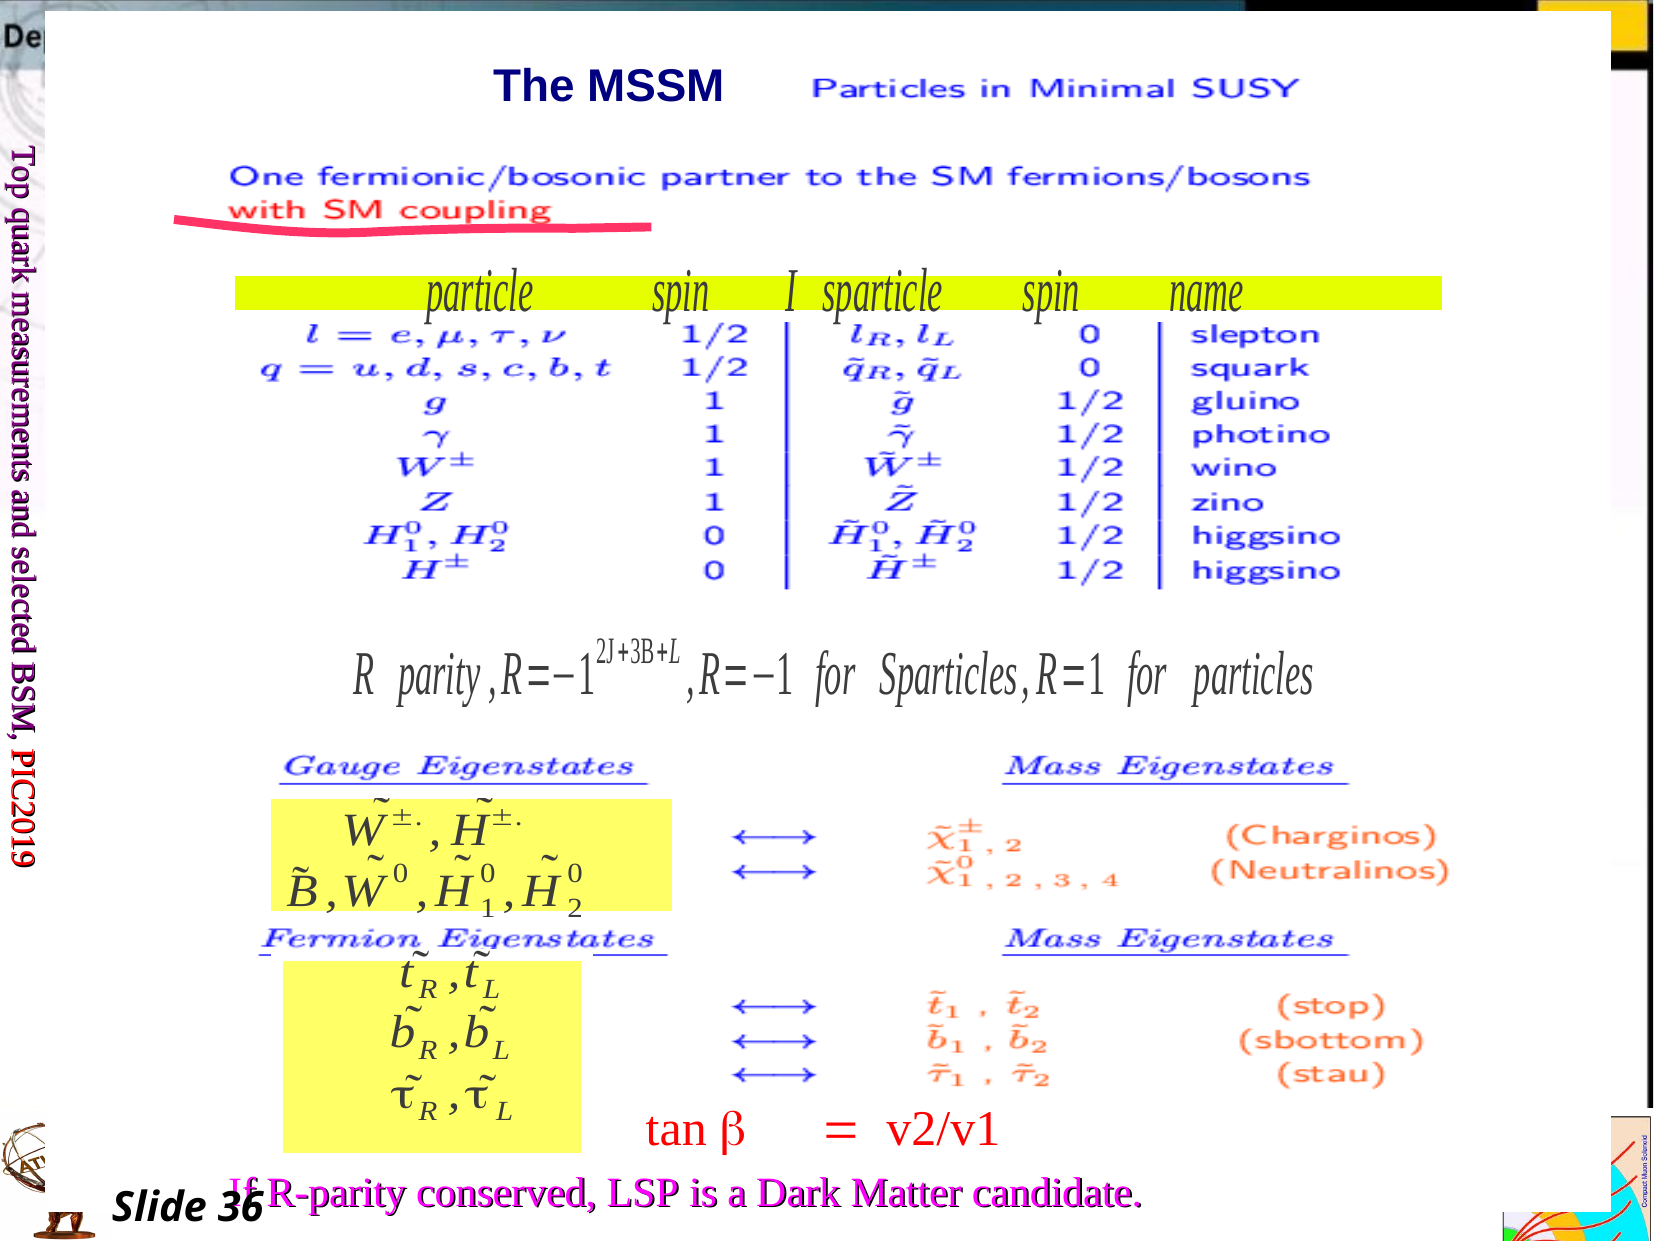

# The MSSM
tan v2/v1
If R-parity conserved, LSP is a Dark Matter candidate.
Slide 36